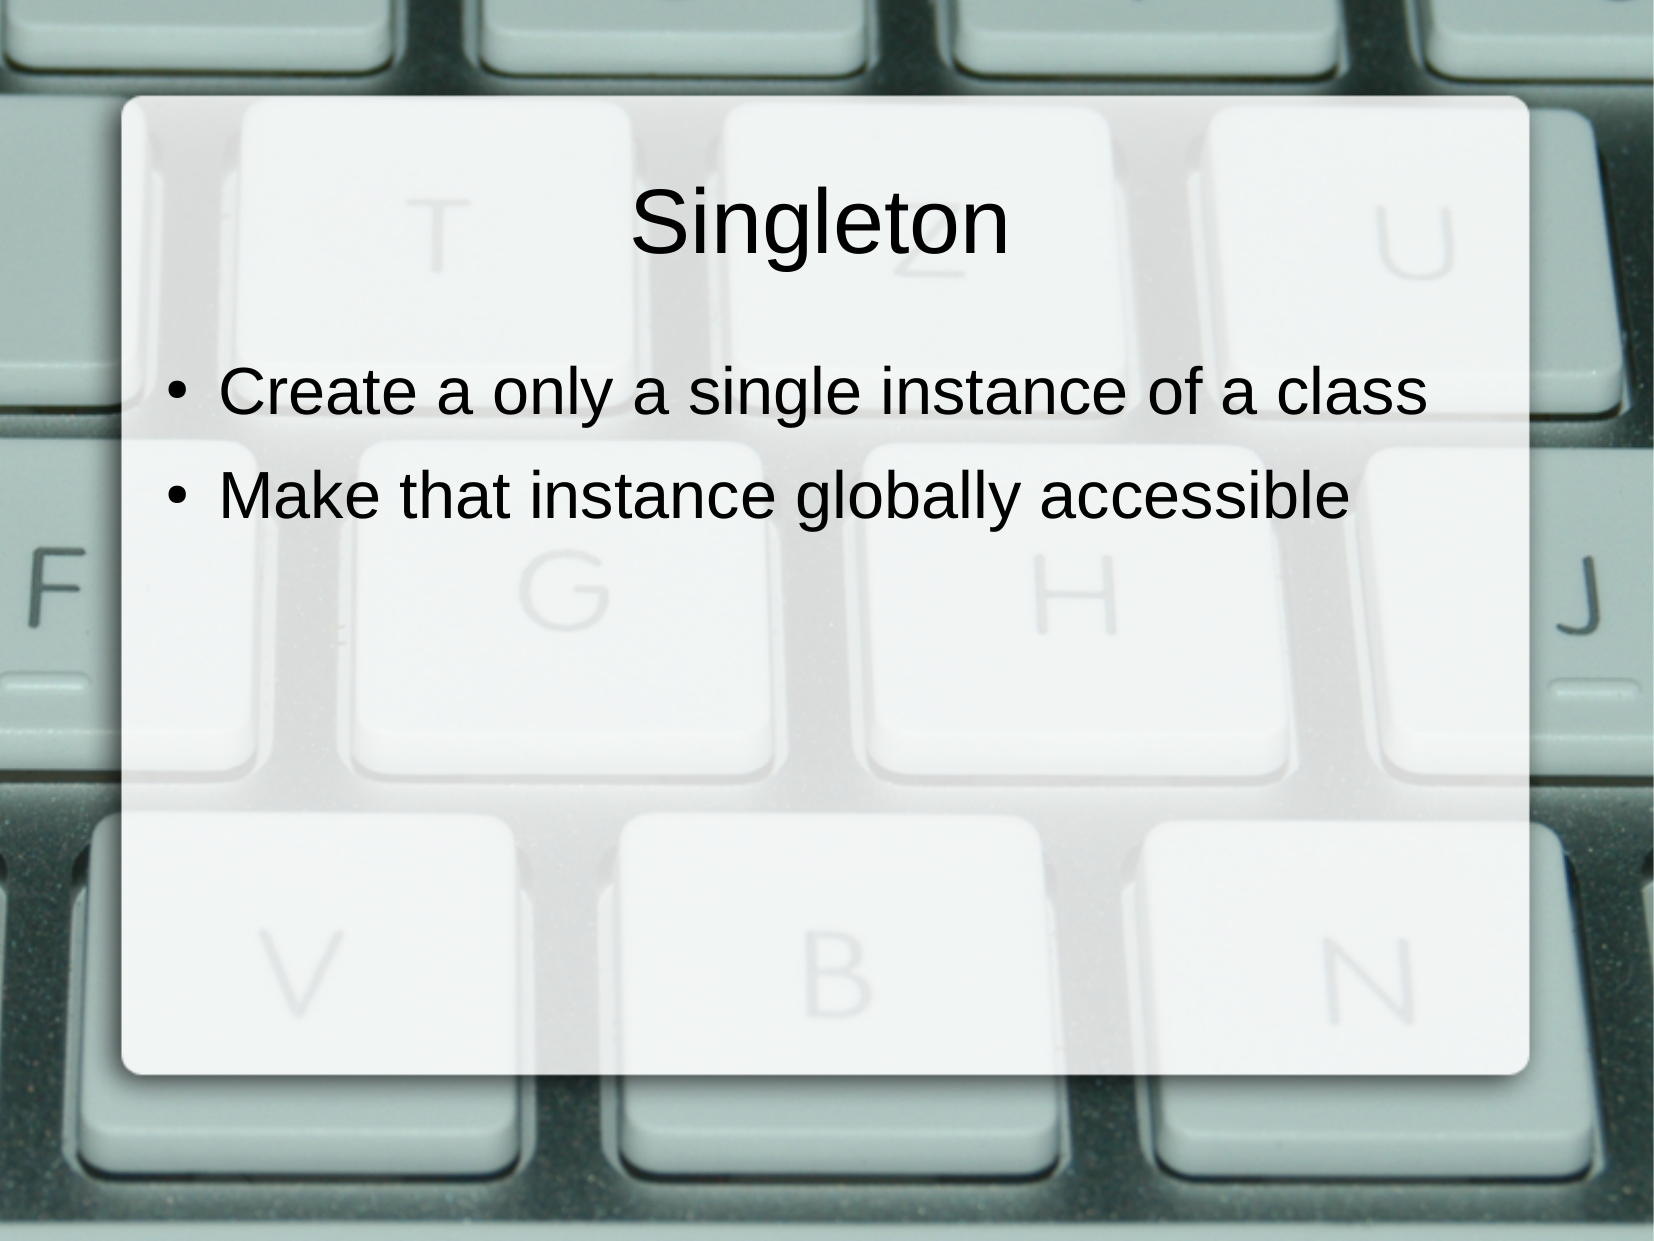

# Singleton
Create a only a single instance of a class
Make that instance globally accessible